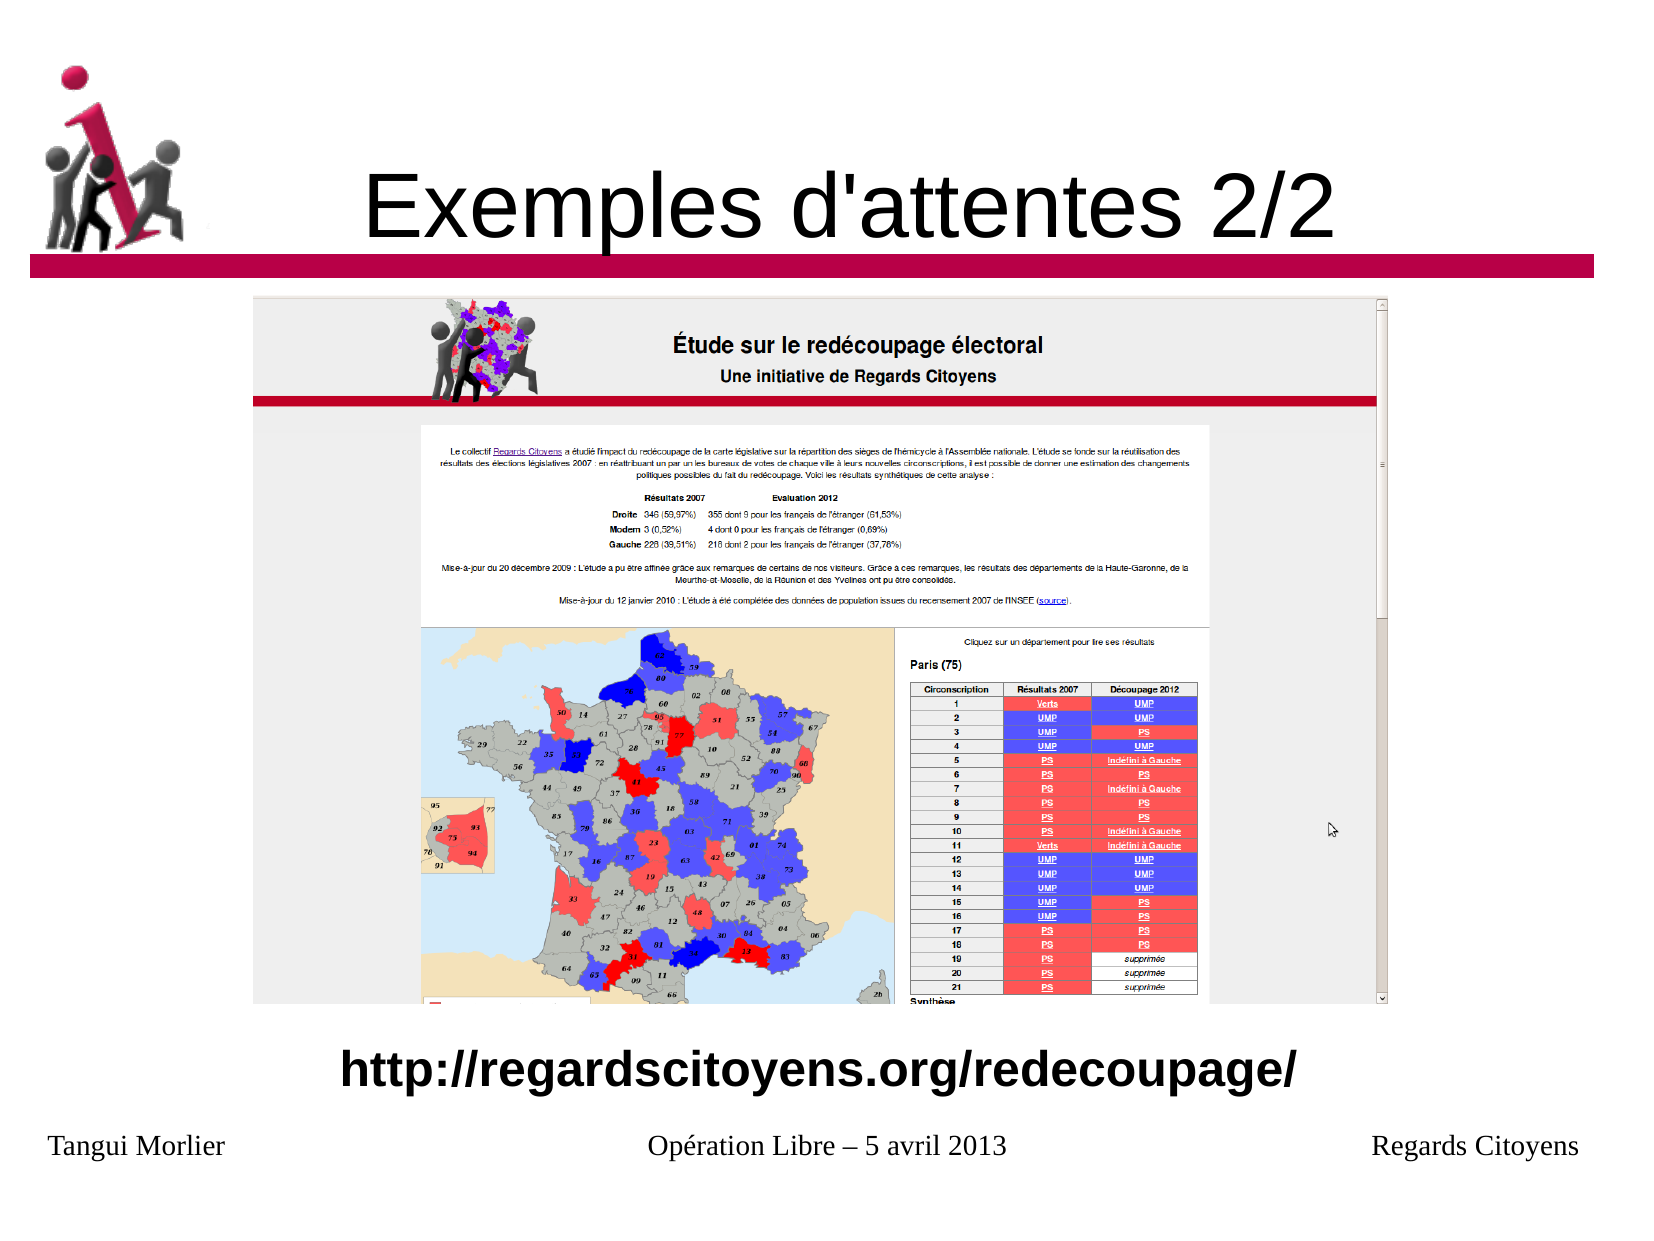

# Exemples d'attentes 2/2
http://regardscitoyens.org/redecoupage/
Tangui Morlier - Opération Libre - 5 avril 2013